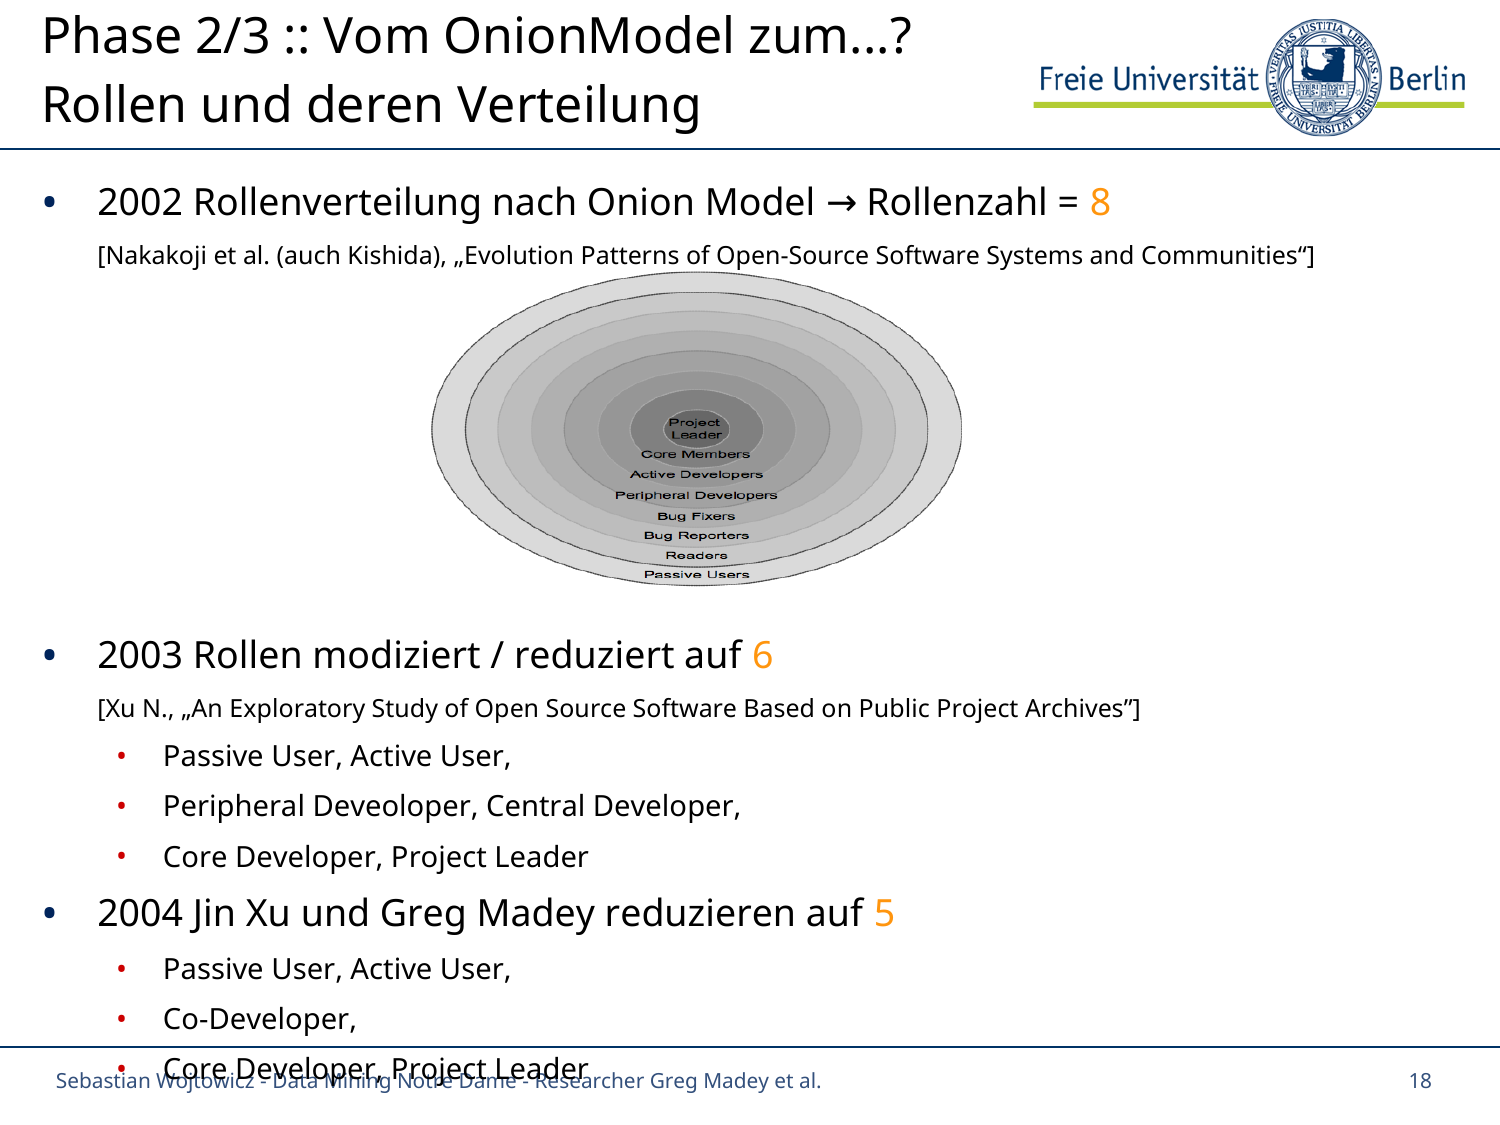

# Phase 2/3 :: Vom OnionModel zum...? Rollen und deren Verteilung
2002 Rollenverteilung nach Onion Model → Rollenzahl = 8
[Nakakoji et al. (auch Kishida), „Evolution Patterns of Open-Source Software Systems and Communities“]
2003 Rollen modiziert / reduziert auf 6
[Xu N., „An Exploratory Study of Open Source Software Based on Public Project Archives”]
Passive User, Active User,
Peripheral Deveoloper, Central Developer,
Core Developer, Project Leader
2004 Jin Xu und Greg Madey reduzieren auf 5
Passive User, Active User,
Co-Developer,
Core Developer, Project Leader
Sebastian Wojtowicz - Data Mining Notre Dame - Researcher Greg Madey et al.
18